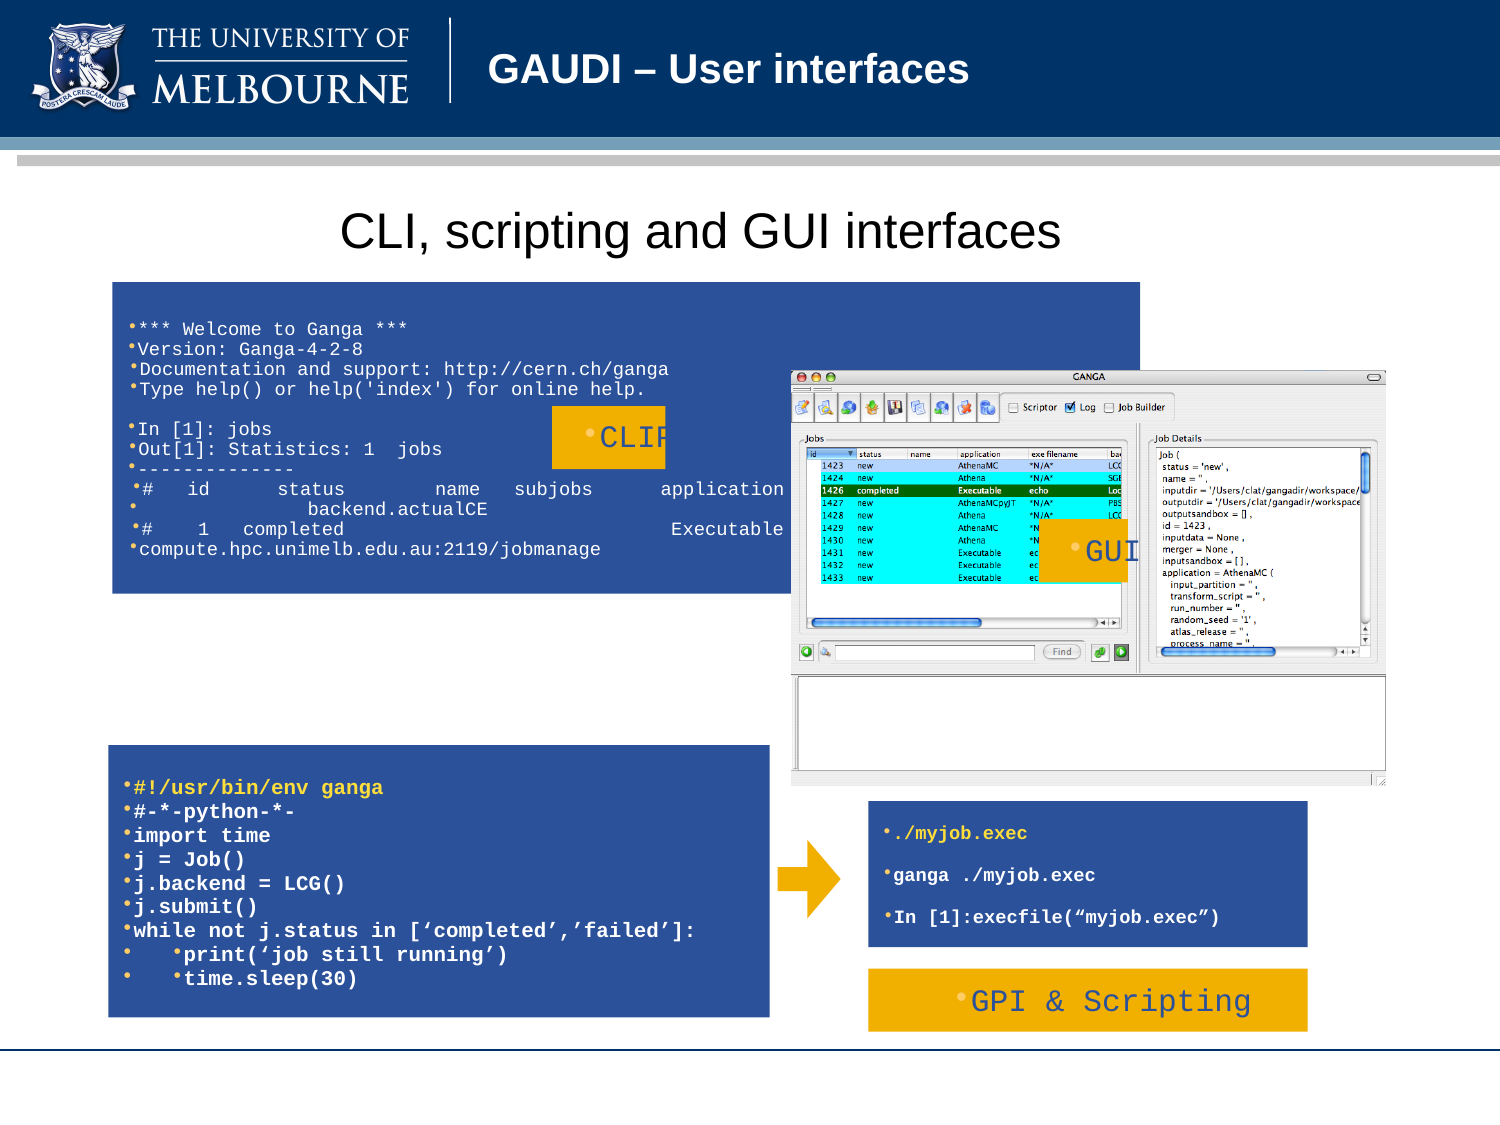

# GAUDI – User interfaces
CLI, scripting and GUI interfaces
*** Welcome to Ganga ***
Version: Ganga-4-2-8
Documentation and support: http://cern.ch/ganga
Type help() or help('index') for online help.
In [1]: jobs
CLIP
Out[1]: Statistics: 1 jobs
--------------
# id status name subjobs application backend
 backend.actualCE
# 1 completed Executable LCG lcg-
GUI
compute.hpc.unimelb.edu.au:2119/jobmanage
#!/usr/bin/env ganga
#-*-python-*-
./myjob.exec
import time
j = Job()
ganga ./myjob.exec
j.backend = LCG()
j.submit()
In [1]:execfile(“myjob.exec”)
while not j.status in [‘completed’,’failed’]:
print(‘job still running’)
time.sleep(30)
GPI & Scripting